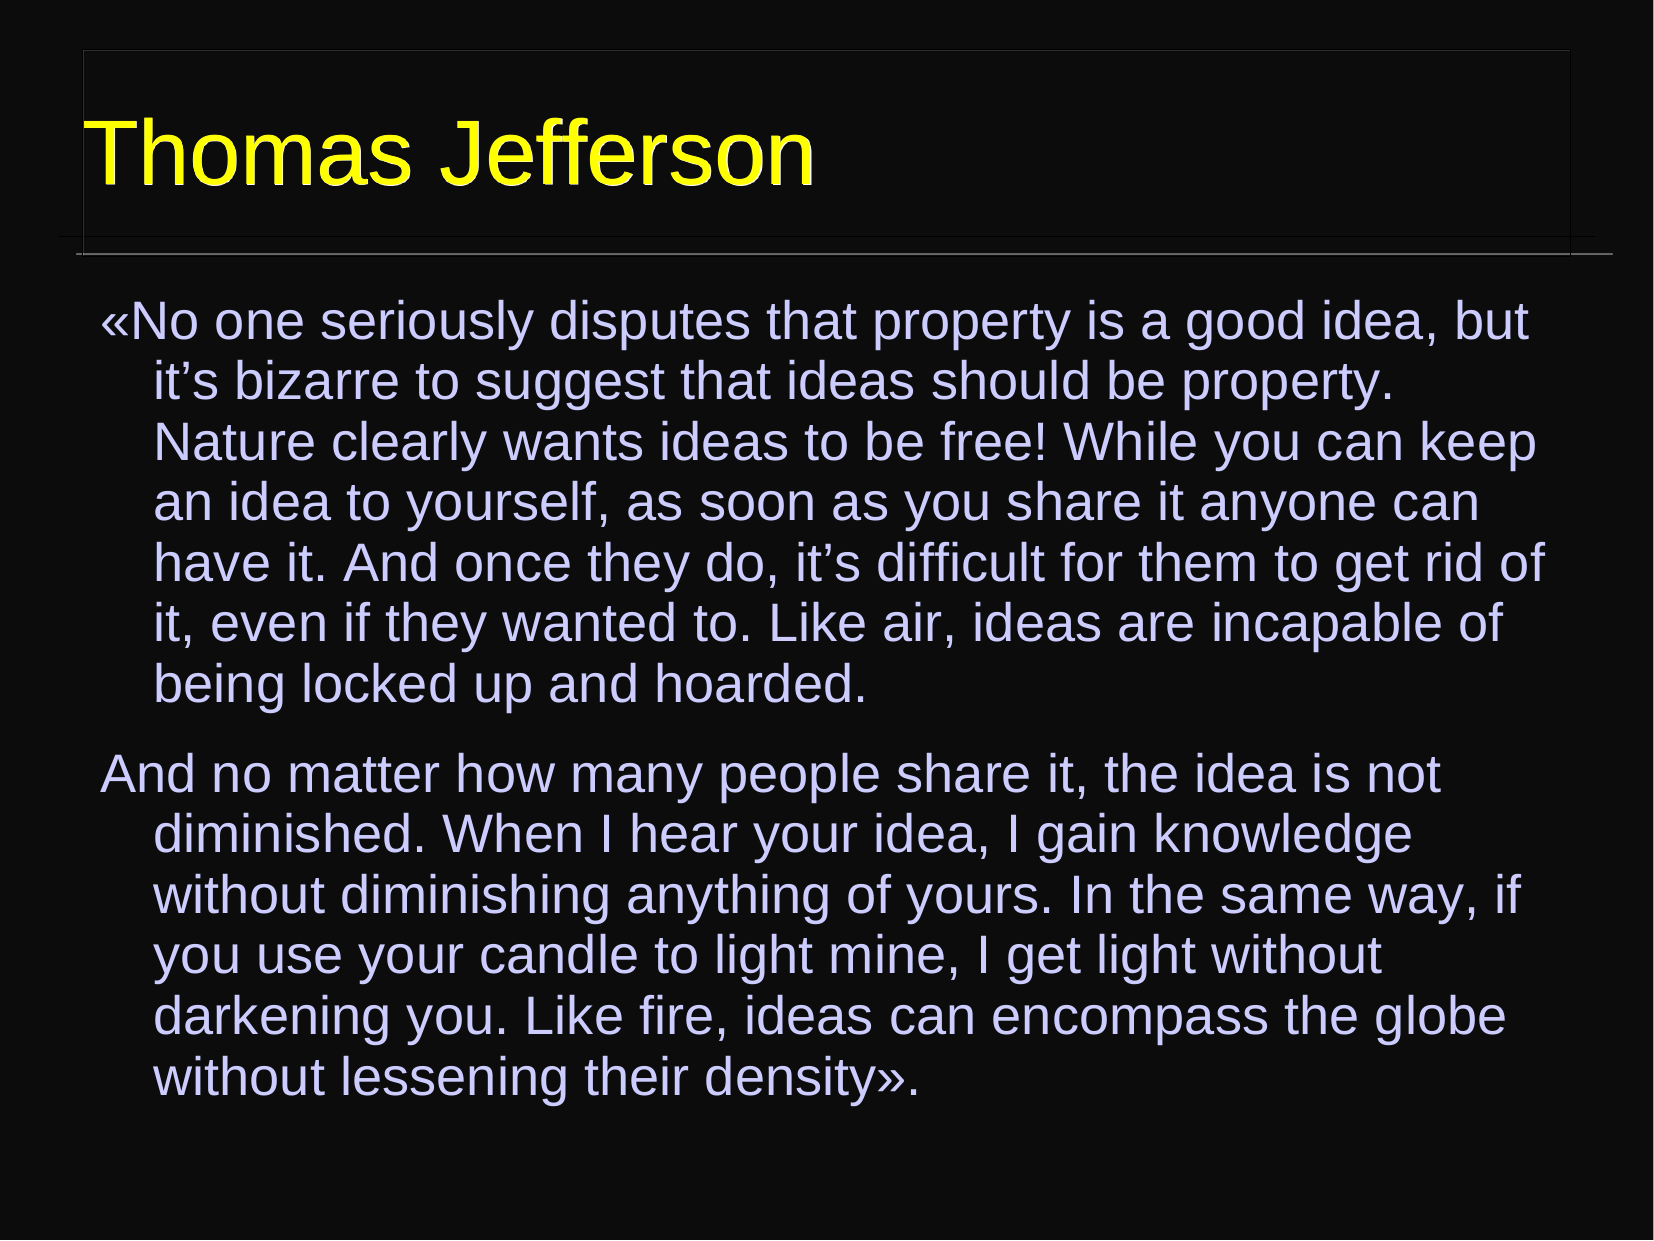

# Thomas Jefferson
«No one seriously disputes that property is a good idea, but it’s bizarre to suggest that ideas should be property. Nature clearly wants ideas to be free! While you can keep an idea to yourself, as soon as you share it anyone can have it. And once they do, it’s difficult for them to get rid of it, even if they wanted to. Like air, ideas are incapable of being locked up and hoarded.
And no matter how many people share it, the idea is not diminished. When I hear your idea, I gain knowledge without diminishing anything of yours. In the same way, if you use your candle to light mine, I get light without darkening you. Like fire, ideas can encompass the globe without lessening their density».